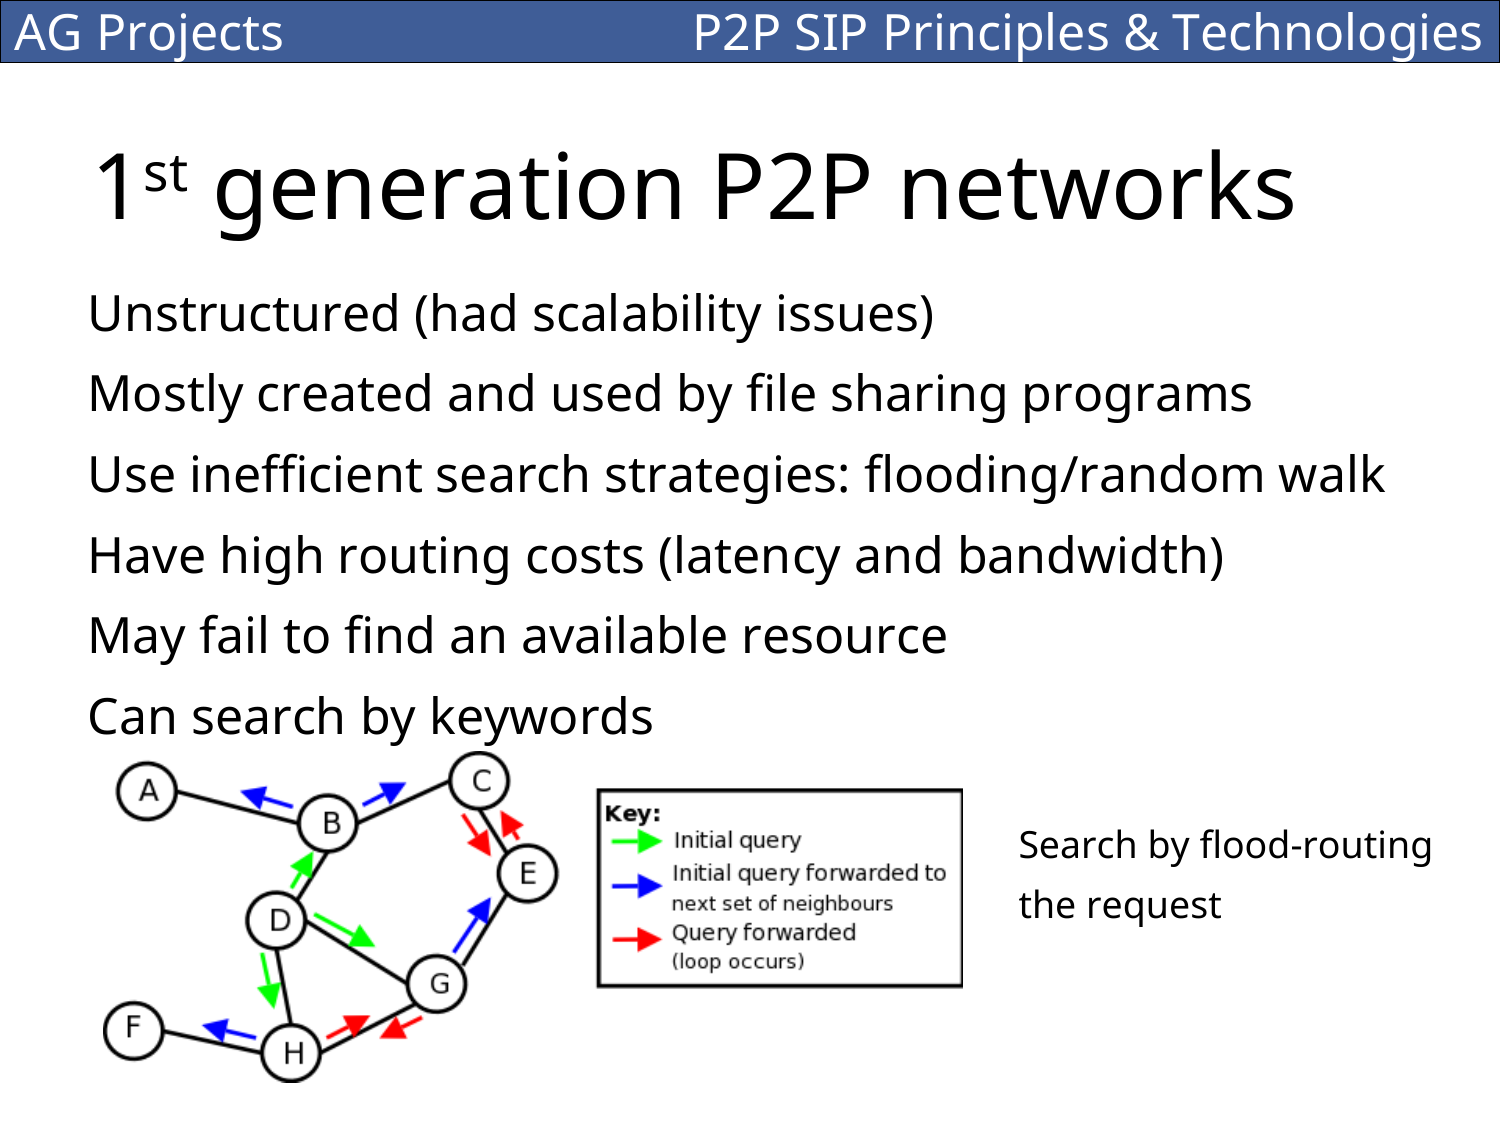

1st generation P2P networks
 Unstructured (had scalability issues)
 Mostly created and used by file sharing programs
 Use inefficient search strategies: flooding/random walk
 Have high routing costs (latency and bandwidth)
 May fail to find an available resource
 Can search by keywords
Search by flood-routing
the request